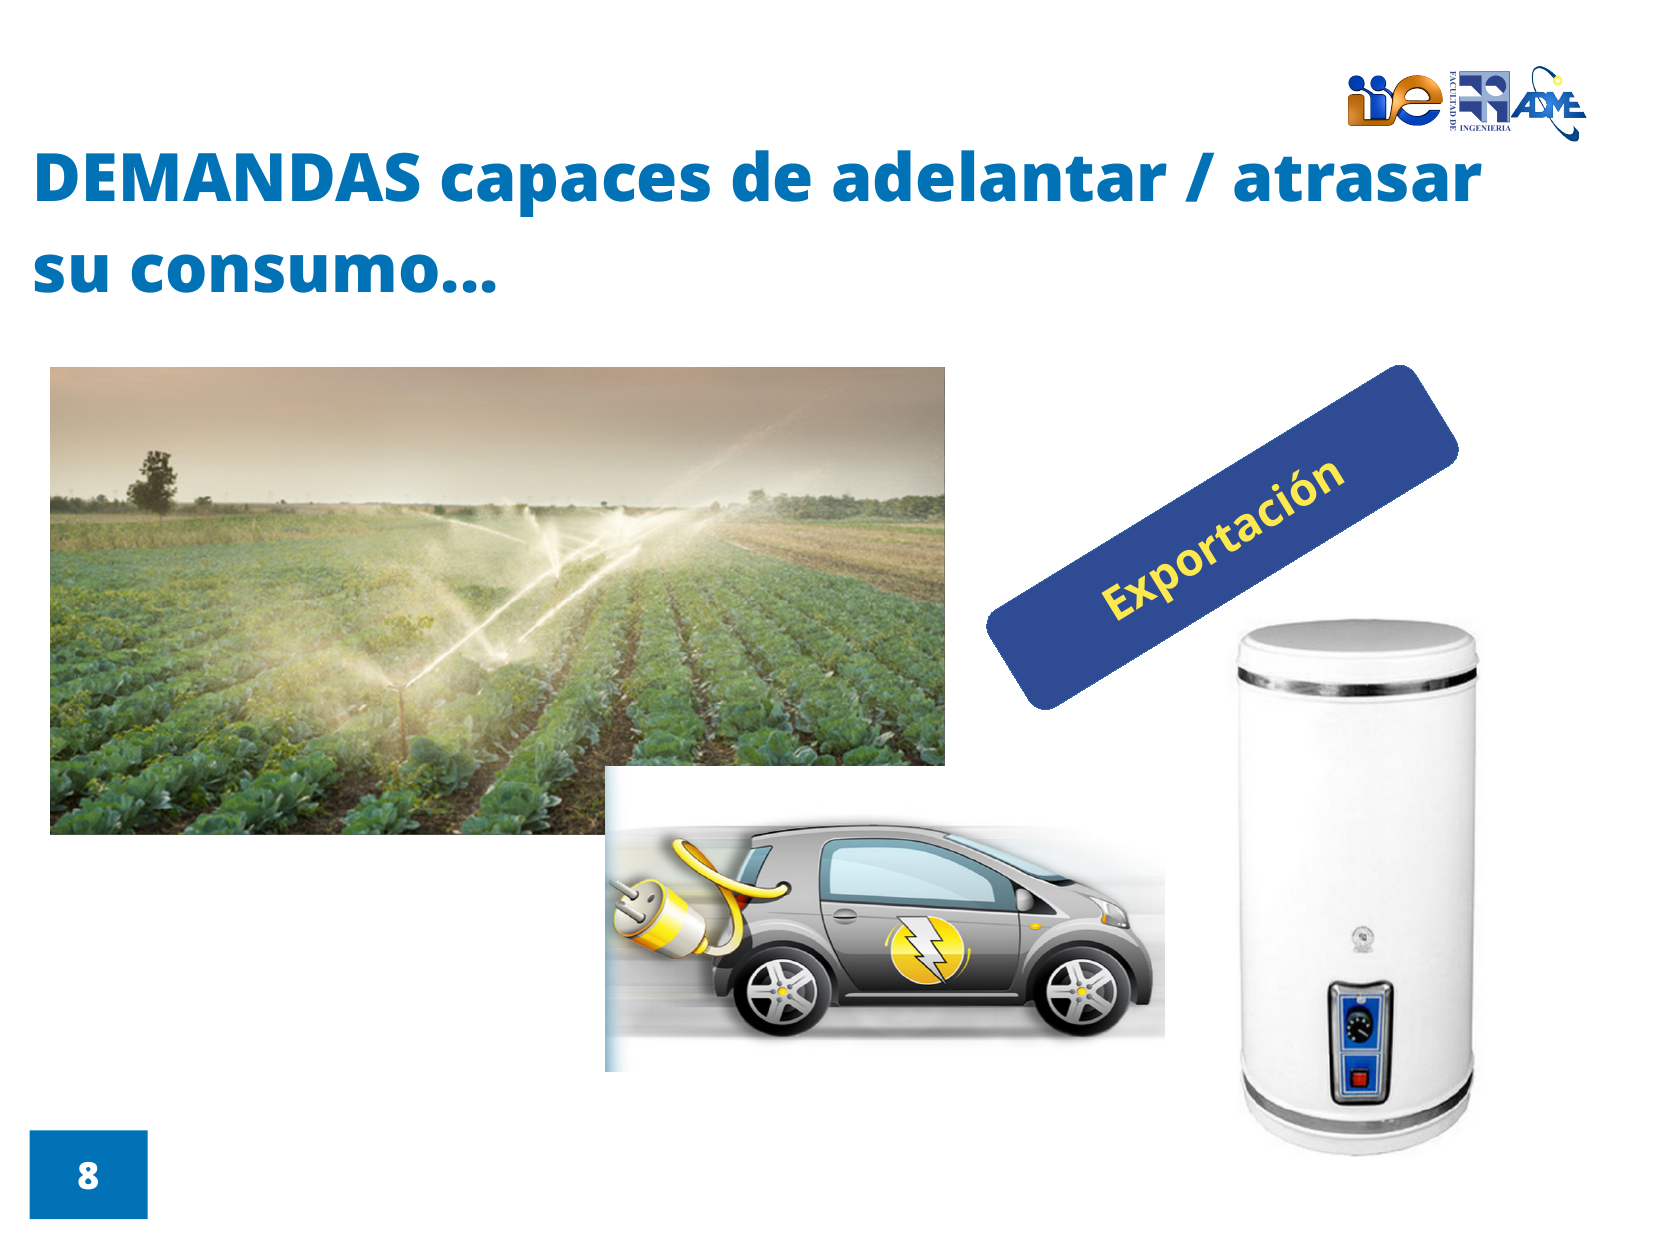

# DEMANDAS capaces de adelantar / atrasar su consumo...
Exportación